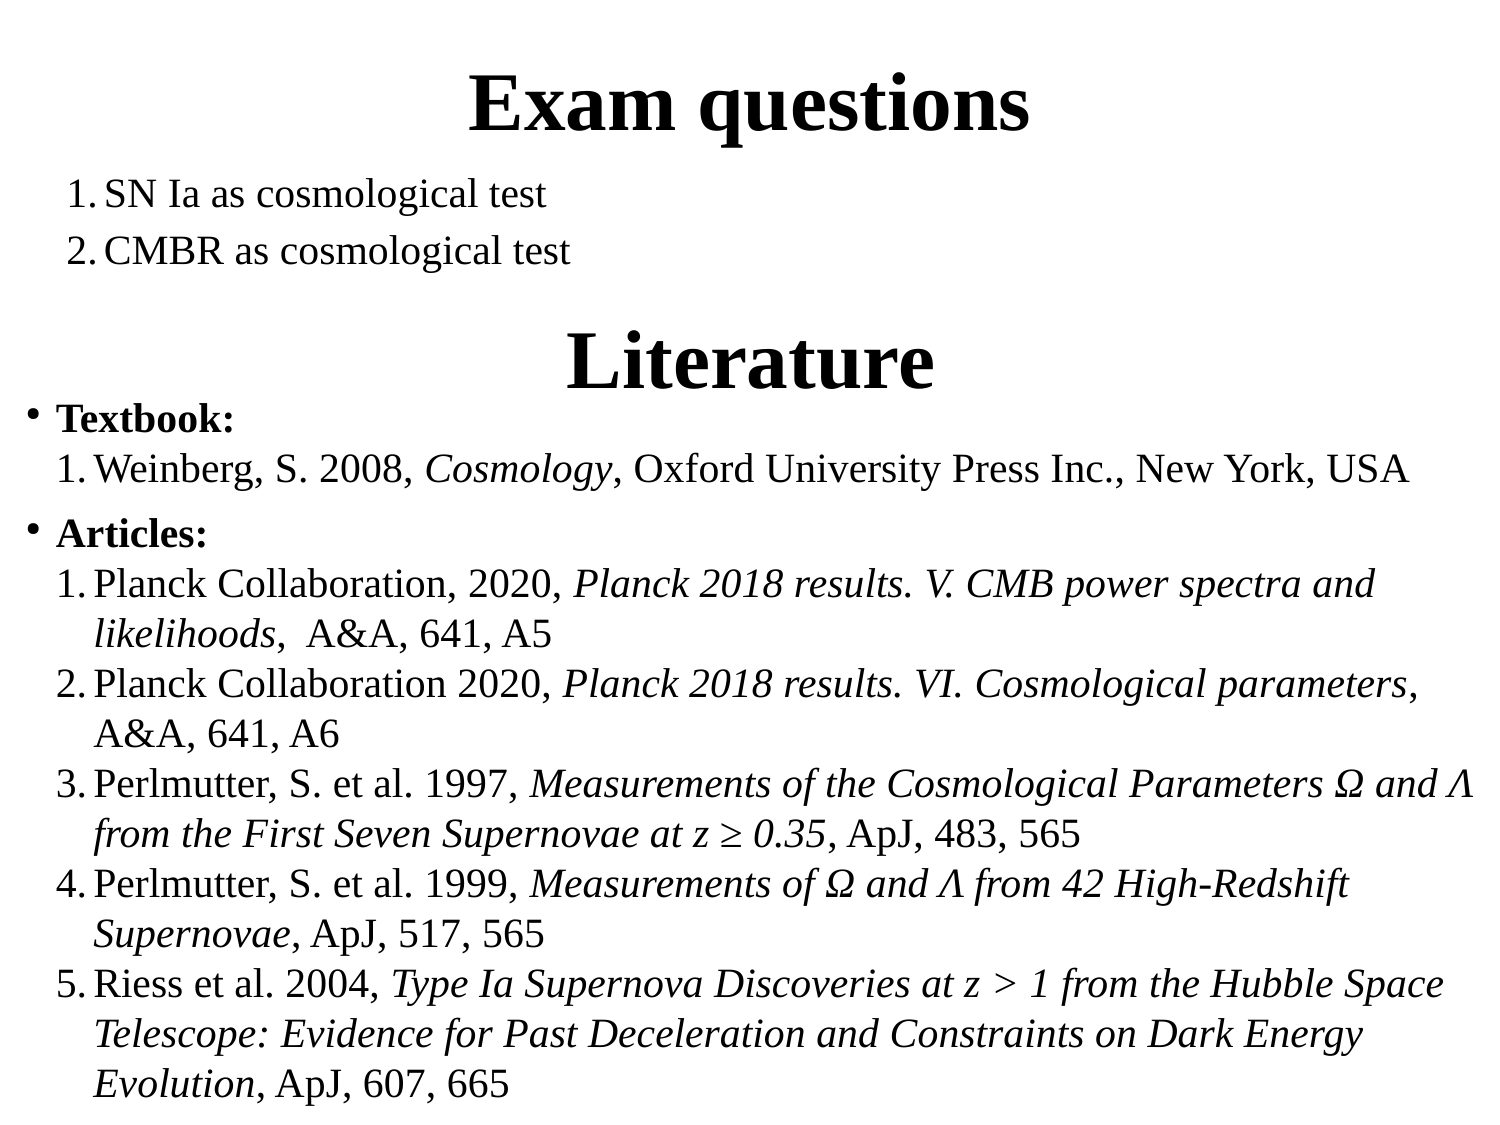

# Exam questions
SN Ia as cosmological test
CMBR as cosmological test
Literature
Textbook:
Weinberg, S. 2008, Cosmology, Oxford University Press Inc., New York, USA
Articles:
Planck Collaboration, 2020, Planck 2018 results. V. CMB power spectra and likelihoods, A&A, 641, A5
Planck Collaboration 2020, Planck 2018 results. VI. Cosmological parameters, A&A, 641, A6
Perlmutter, S. et al. 1997, Measurements of the Cosmological Parameters Ω and Λ from the First Seven Supernovae at z ≥ 0.35, ApJ, 483, 565
Perlmutter, S. et al. 1999, Measurements of Ω and Λ from 42 High-Redshift Supernovae, ApJ, 517, 565
Riess et al. 2004, Type Ia Supernova Discoveries at z > 1 from the Hubble Space Telescope: Evidence for Past Deceleration and Constraints on Dark Energy Evolution, ApJ, 607, 665